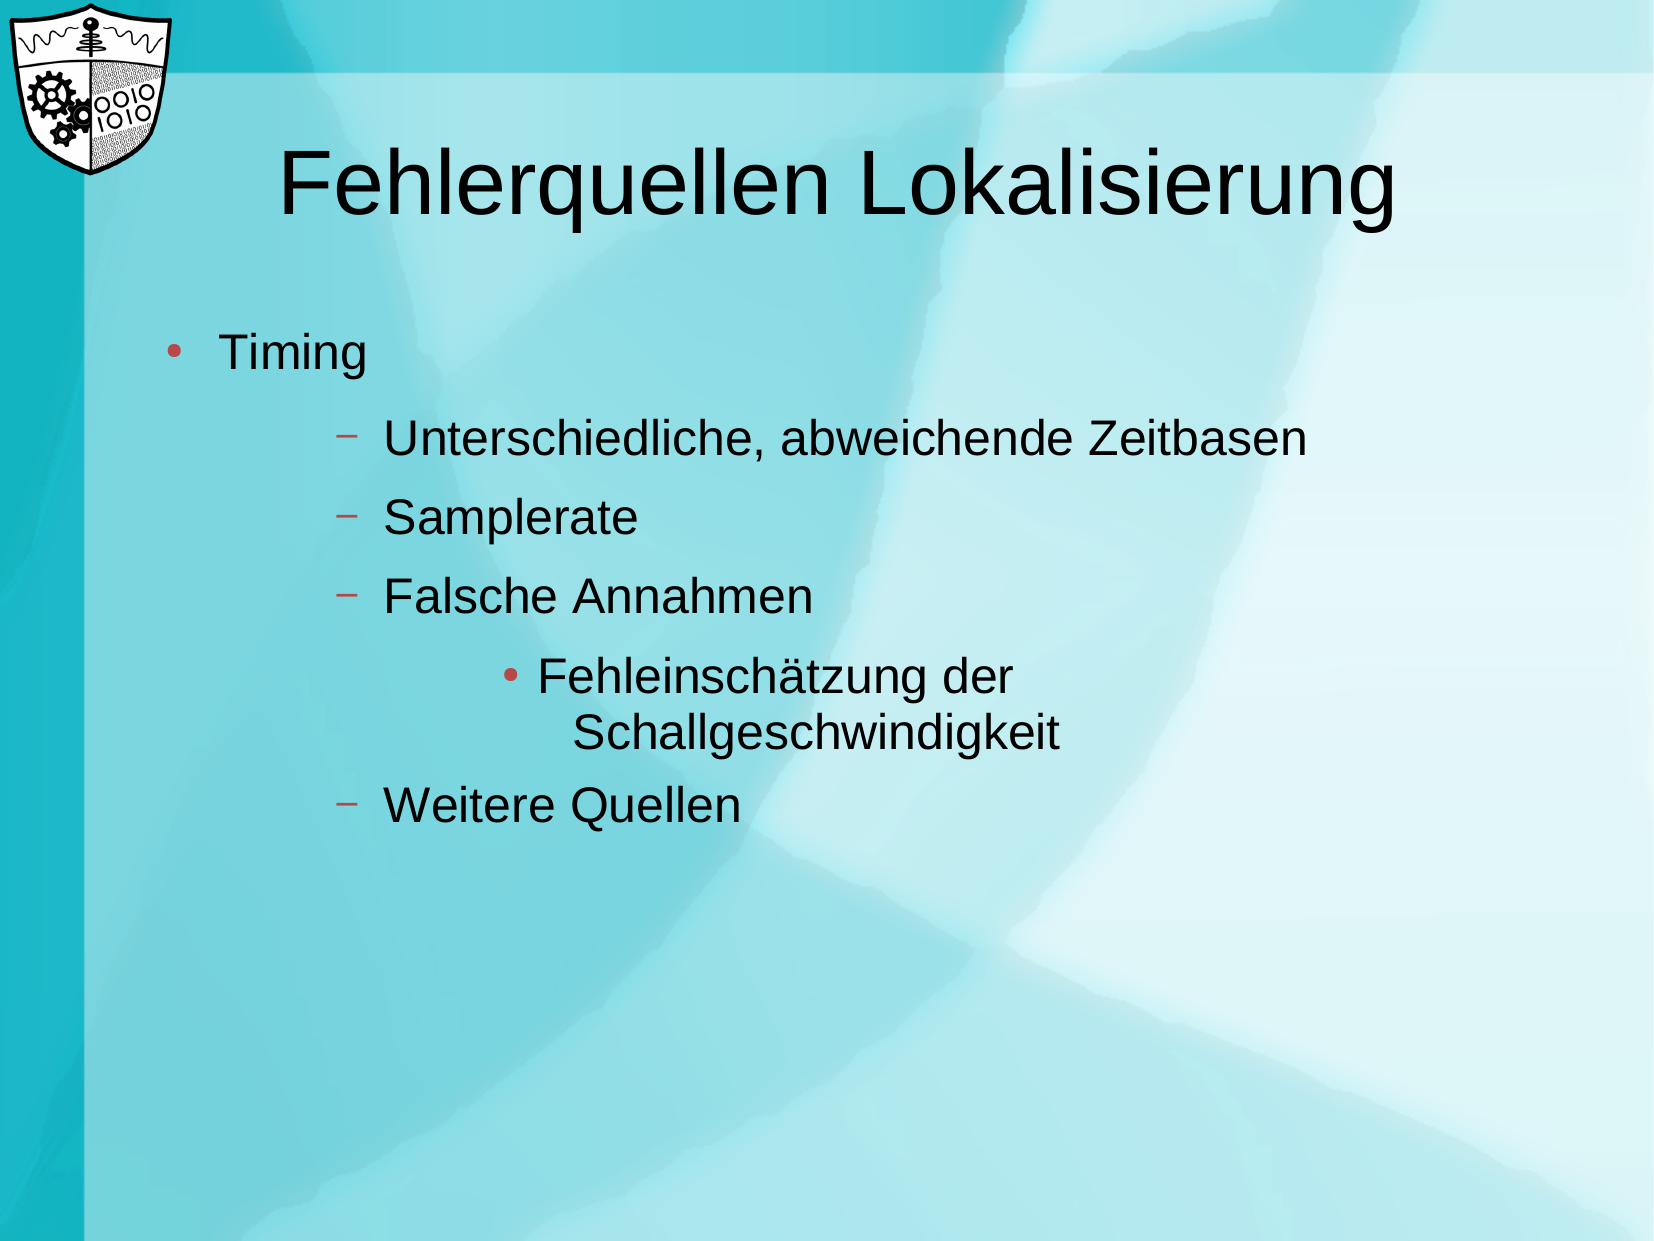

# Fehlerquellen Lokalisierung
Timing
Unterschiedliche, abweichende Zeitbasen
Samplerate
Falsche Annahmen
Fehleinschätzung der Schallgeschwindigkeit
Weitere Quellen